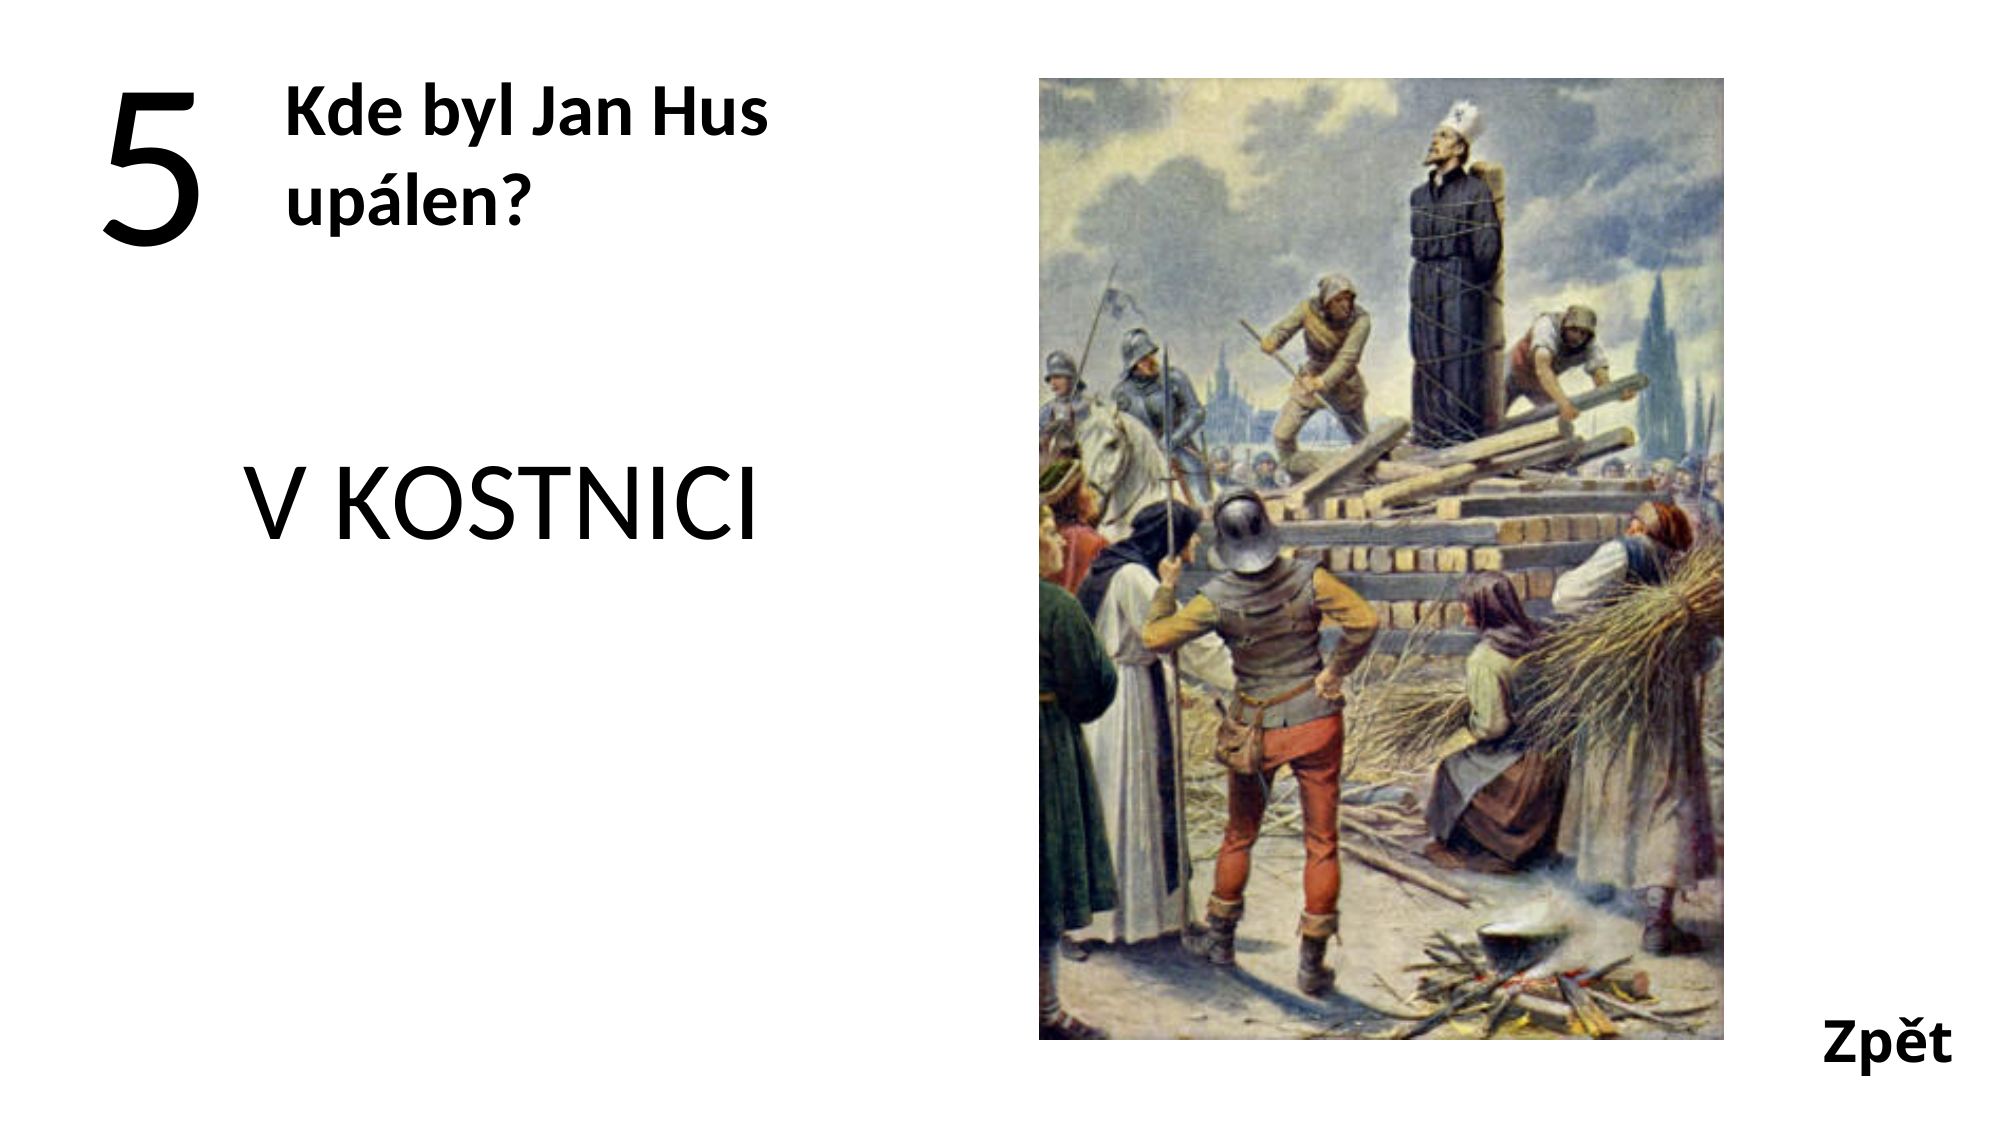

5
Kde byl Jan Hus upálen?
V KOSTNICI
Zpět